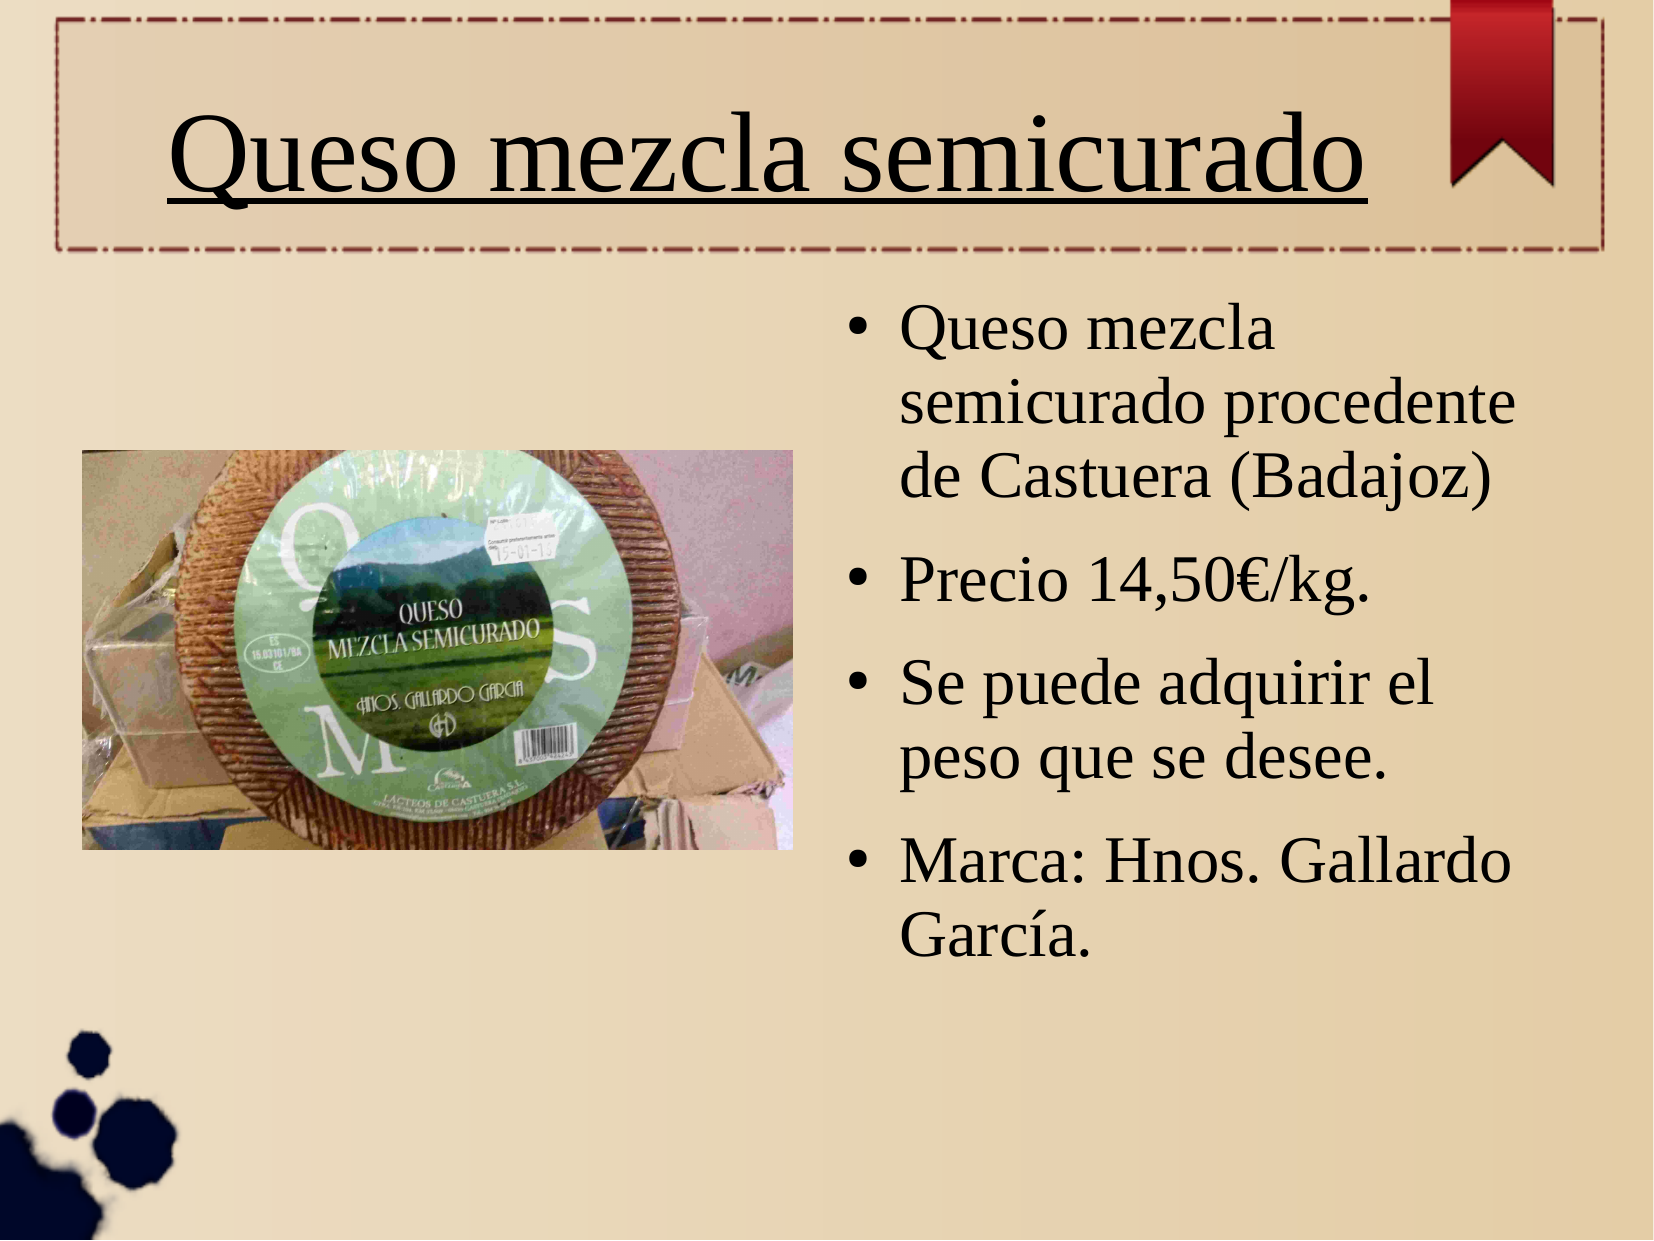

# Queso mezcla semicurado
Queso mezcla semicurado procedente de Castuera (Badajoz)
Precio 14,50€/kg.
Se puede adquirir el peso que se desee.
Marca: Hnos. Gallardo García.